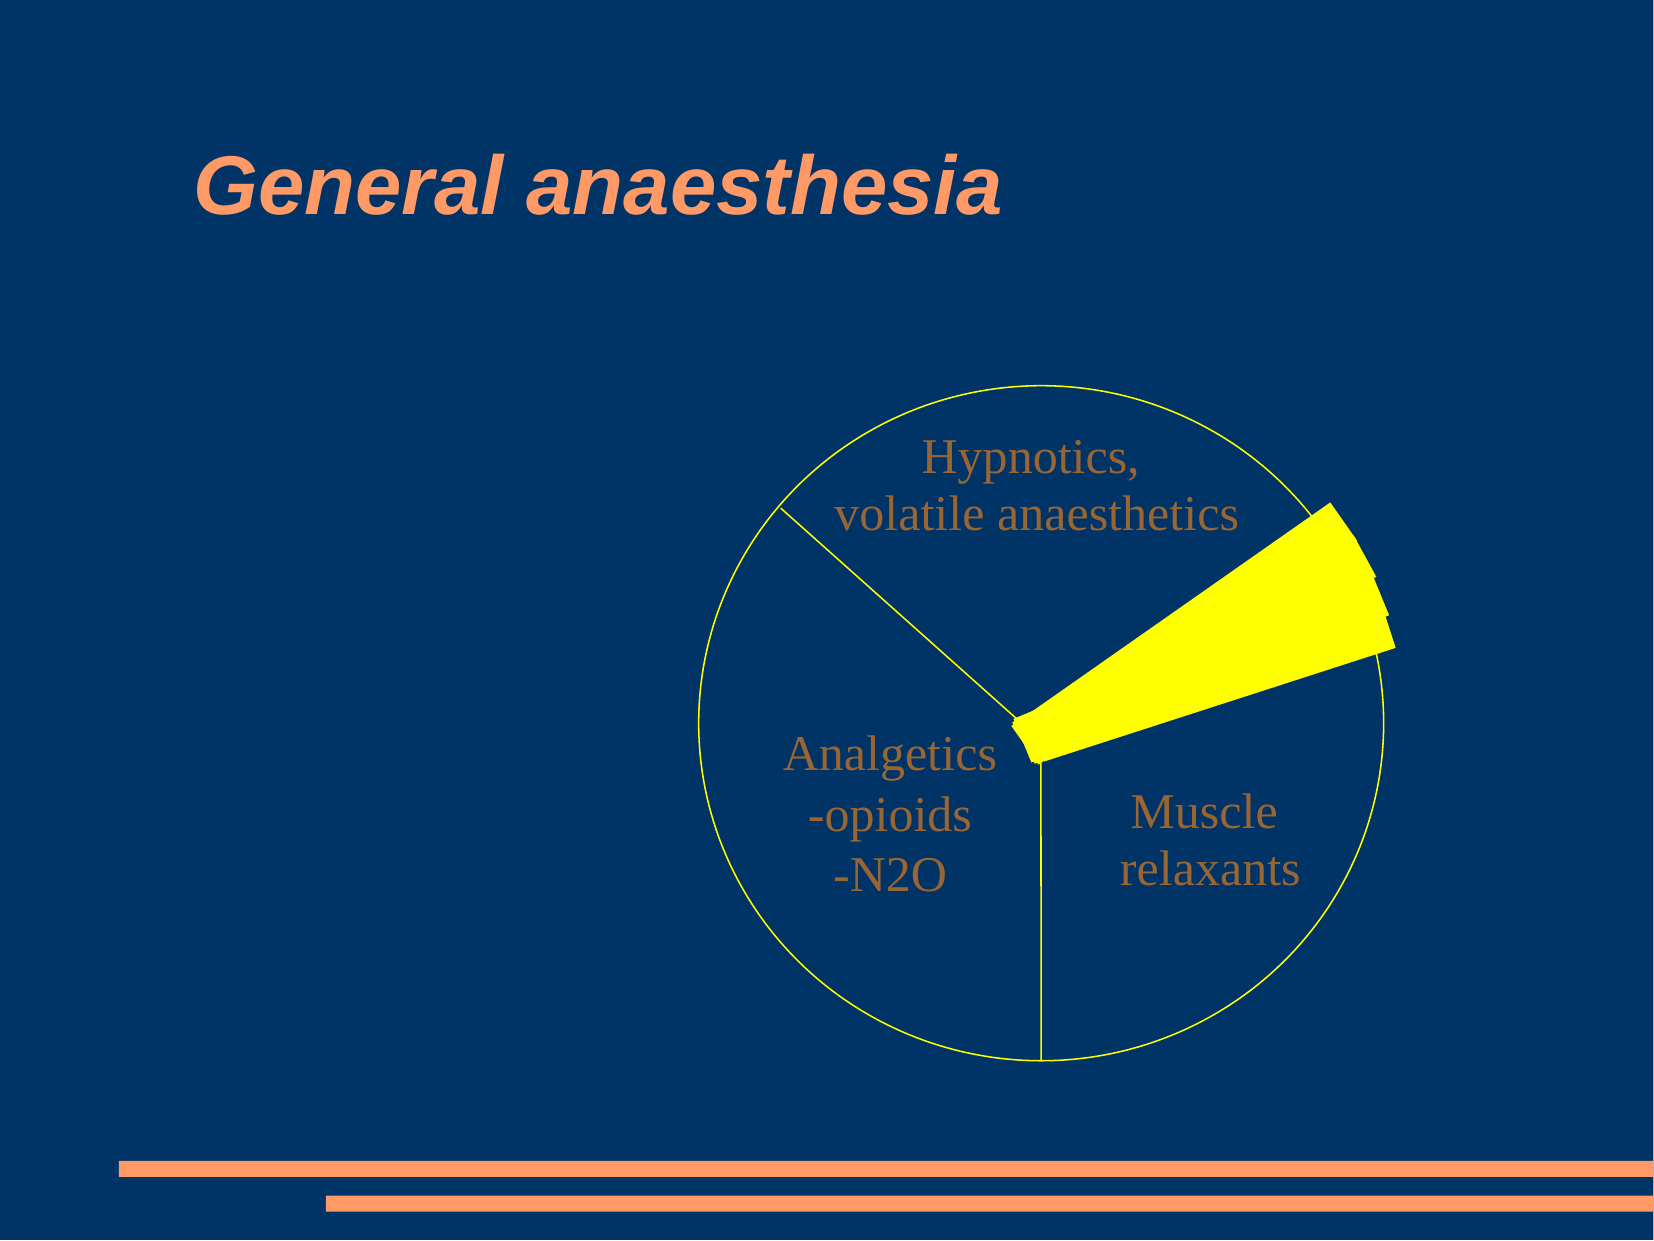

# General anaesthesia
Hypnotics,
volatile anaesthetics
Analgetics
-opioids
-N2O
Muscle
relaxants